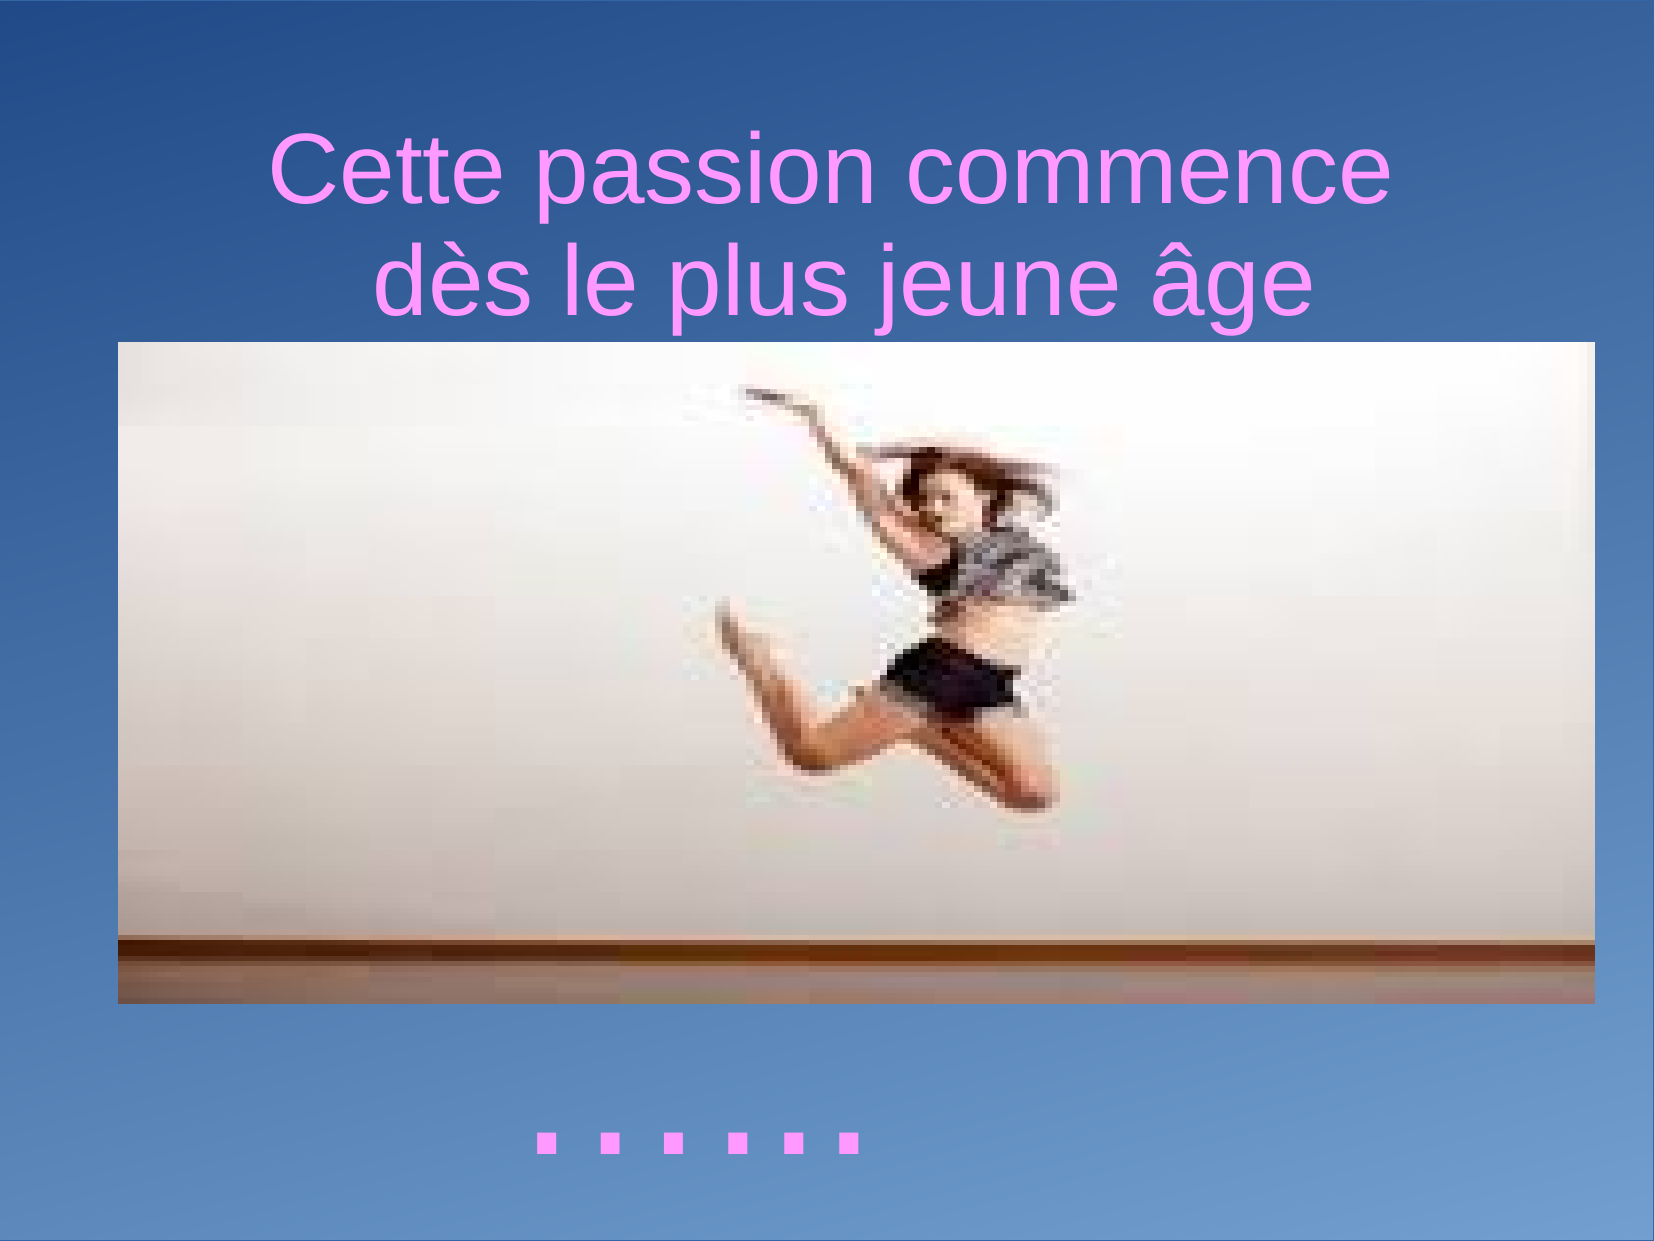

Cette passion commence
dès le plus jeune âge
…...